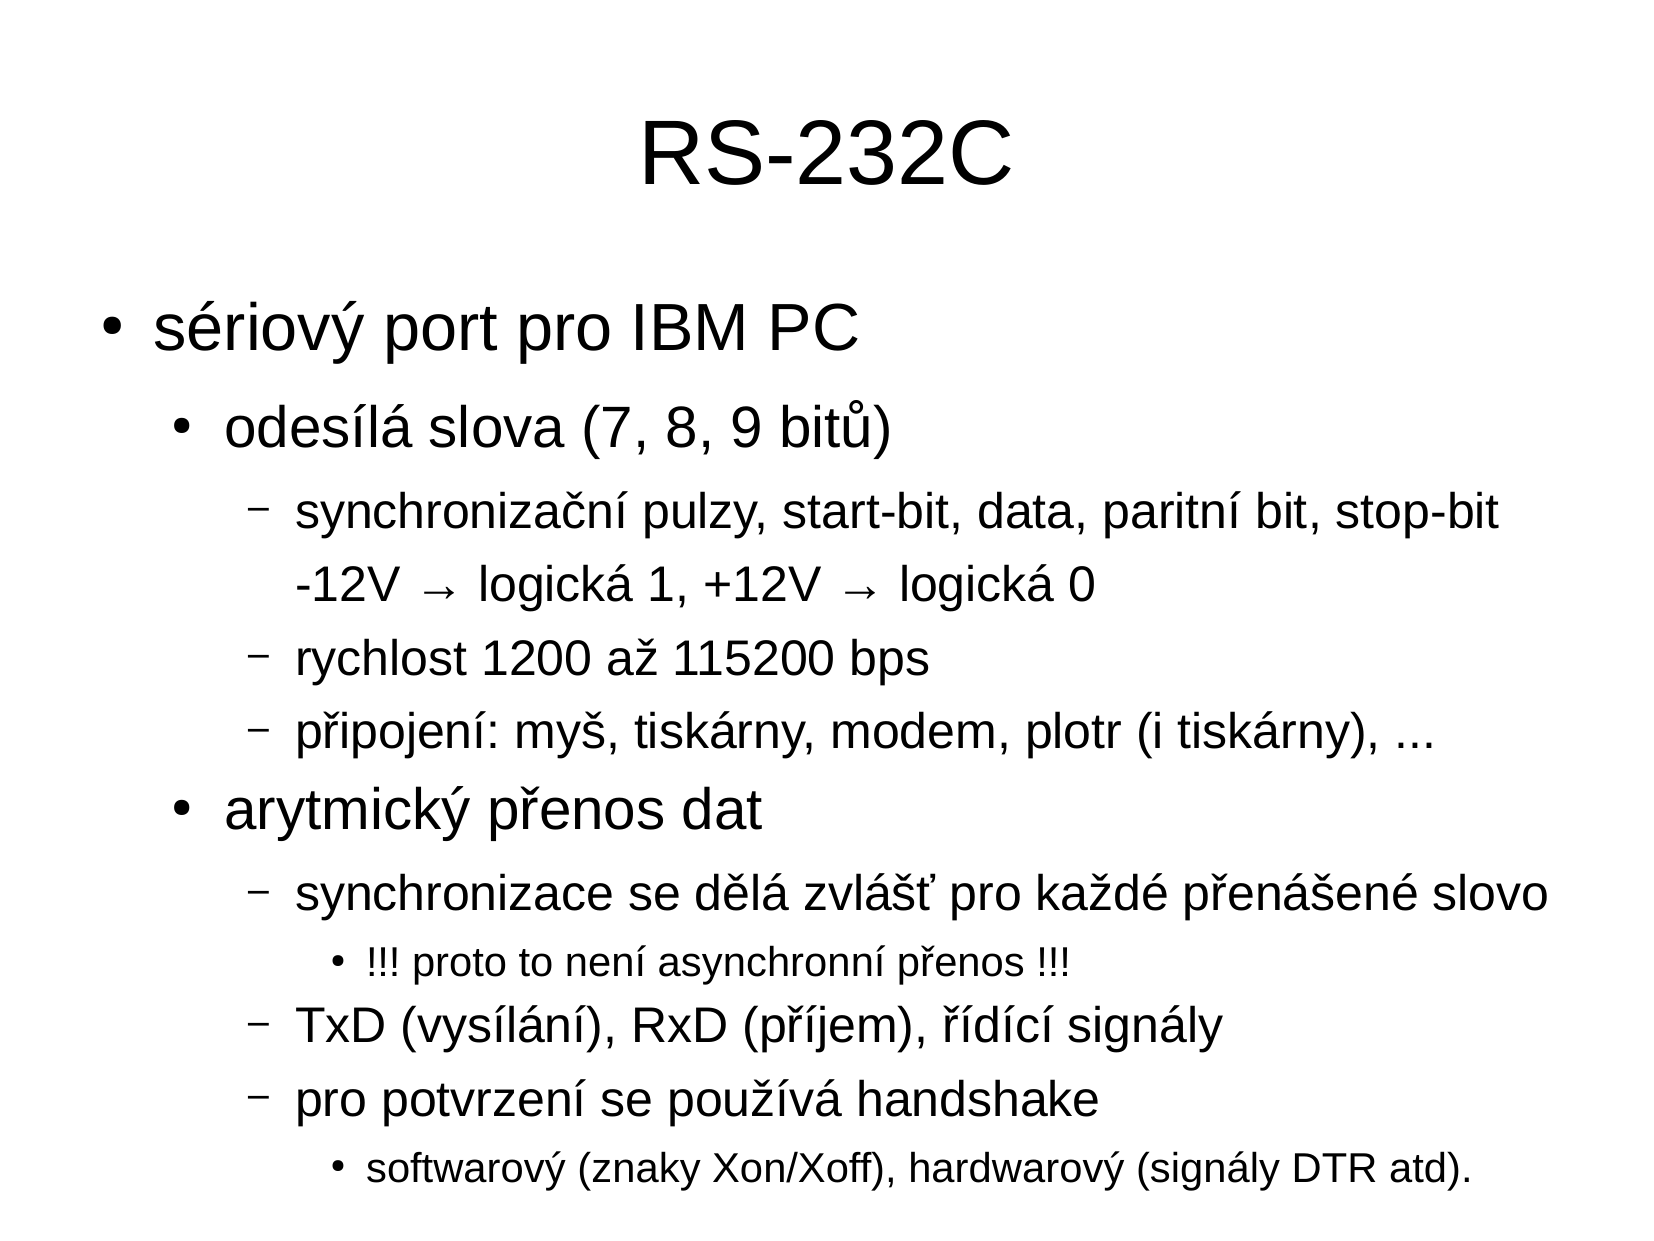

# RS-232C
sériový port pro IBM PC
odesílá slova (7, 8, 9 bitů)
synchronizační pulzy, start-bit, data, paritní bit, stop-bit
-12V → logická 1, +12V → logická 0
rychlost 1200 až 115200 bps
připojení: myš, tiskárny, modem, plotr (i tiskárny), ...
arytmický přenos dat
synchronizace se dělá zvlášť pro každé přenášené slovo
!!! proto to není asynchronní přenos !!!
TxD (vysílání), RxD (příjem), řídící signály
pro potvrzení se používá handshake
softwarový (znaky Xon/Xoff), hardwarový (signály DTR atd).